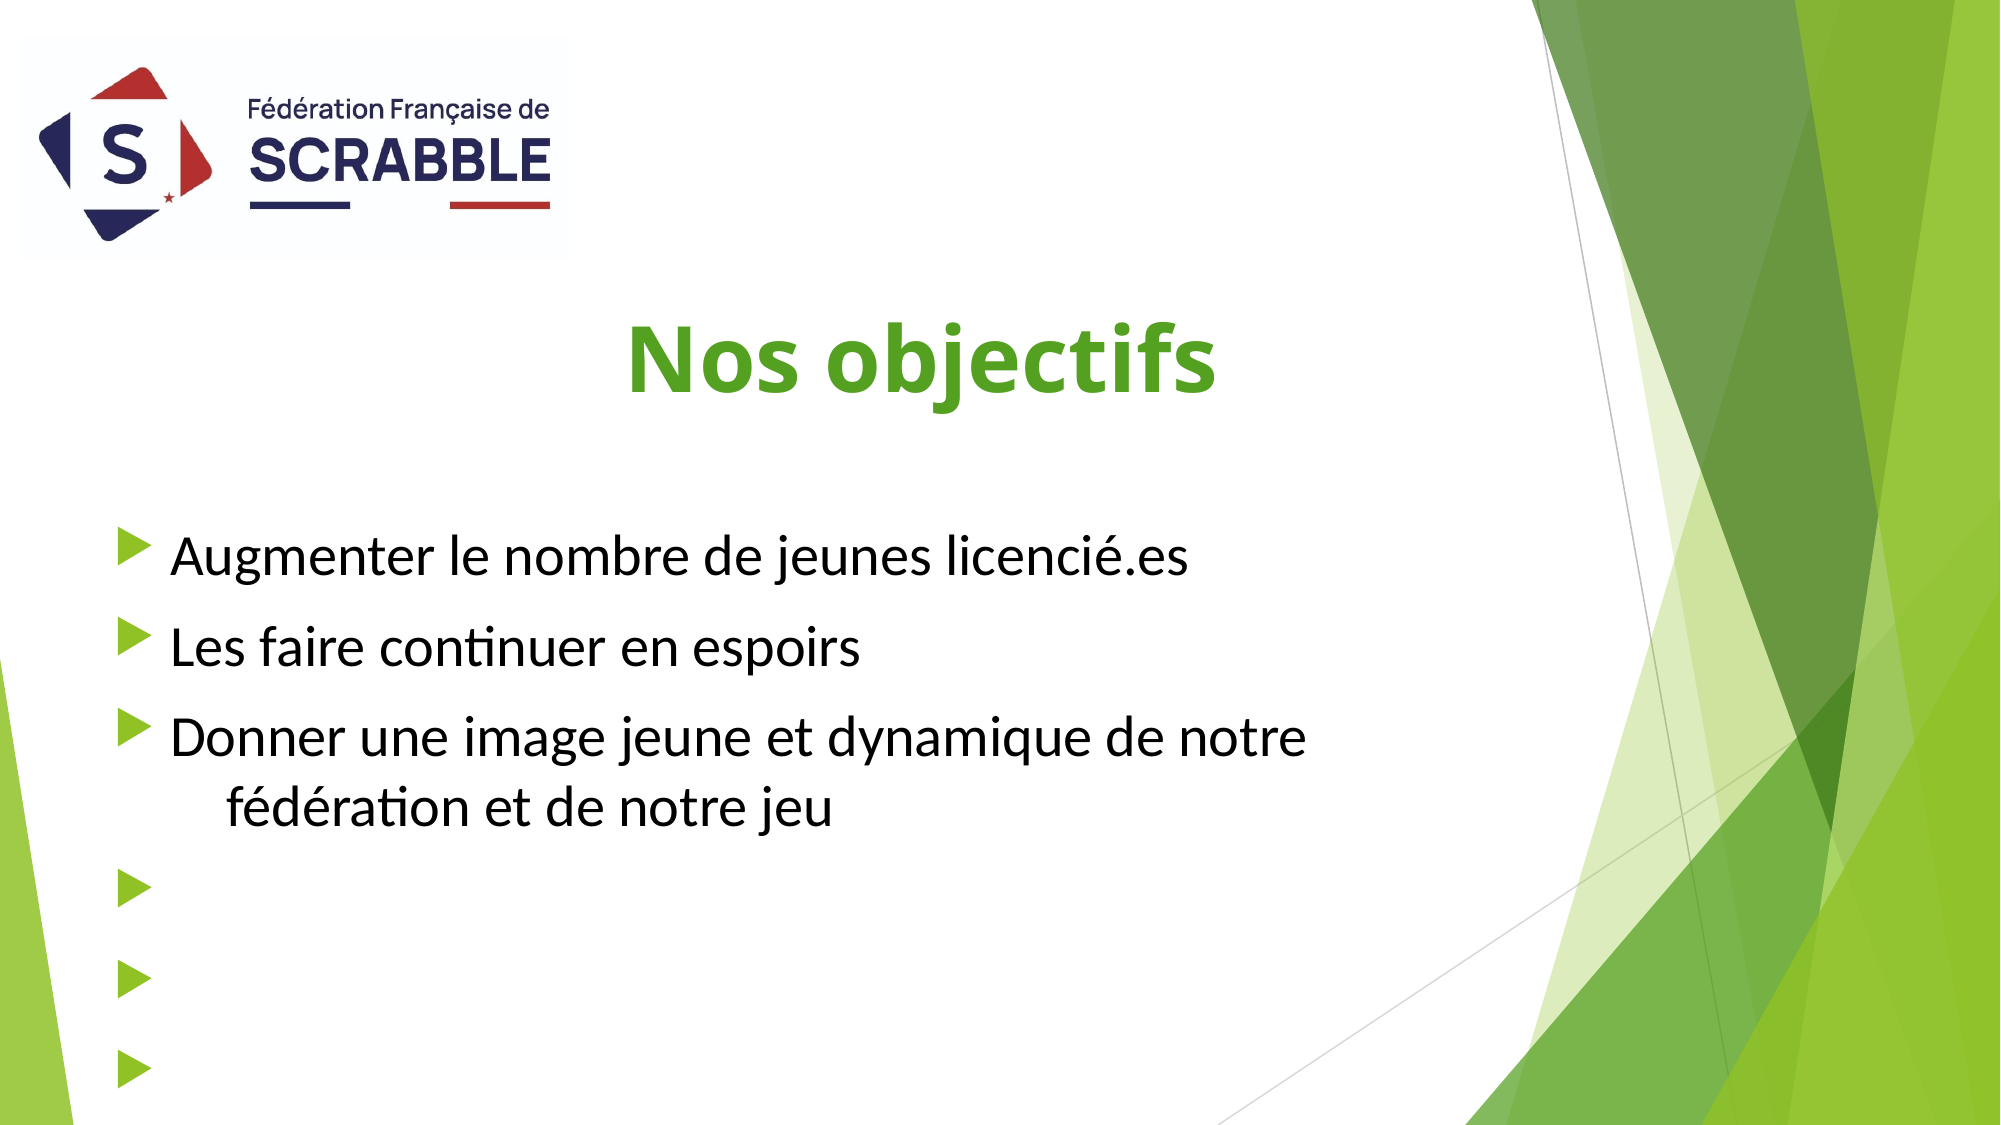

# Nos objectifs
Augmenter le nombre de jeunes licencié.es
Les faire continuer en espoirs
Donner une image jeune et dynamique de notre fédération et de notre jeu